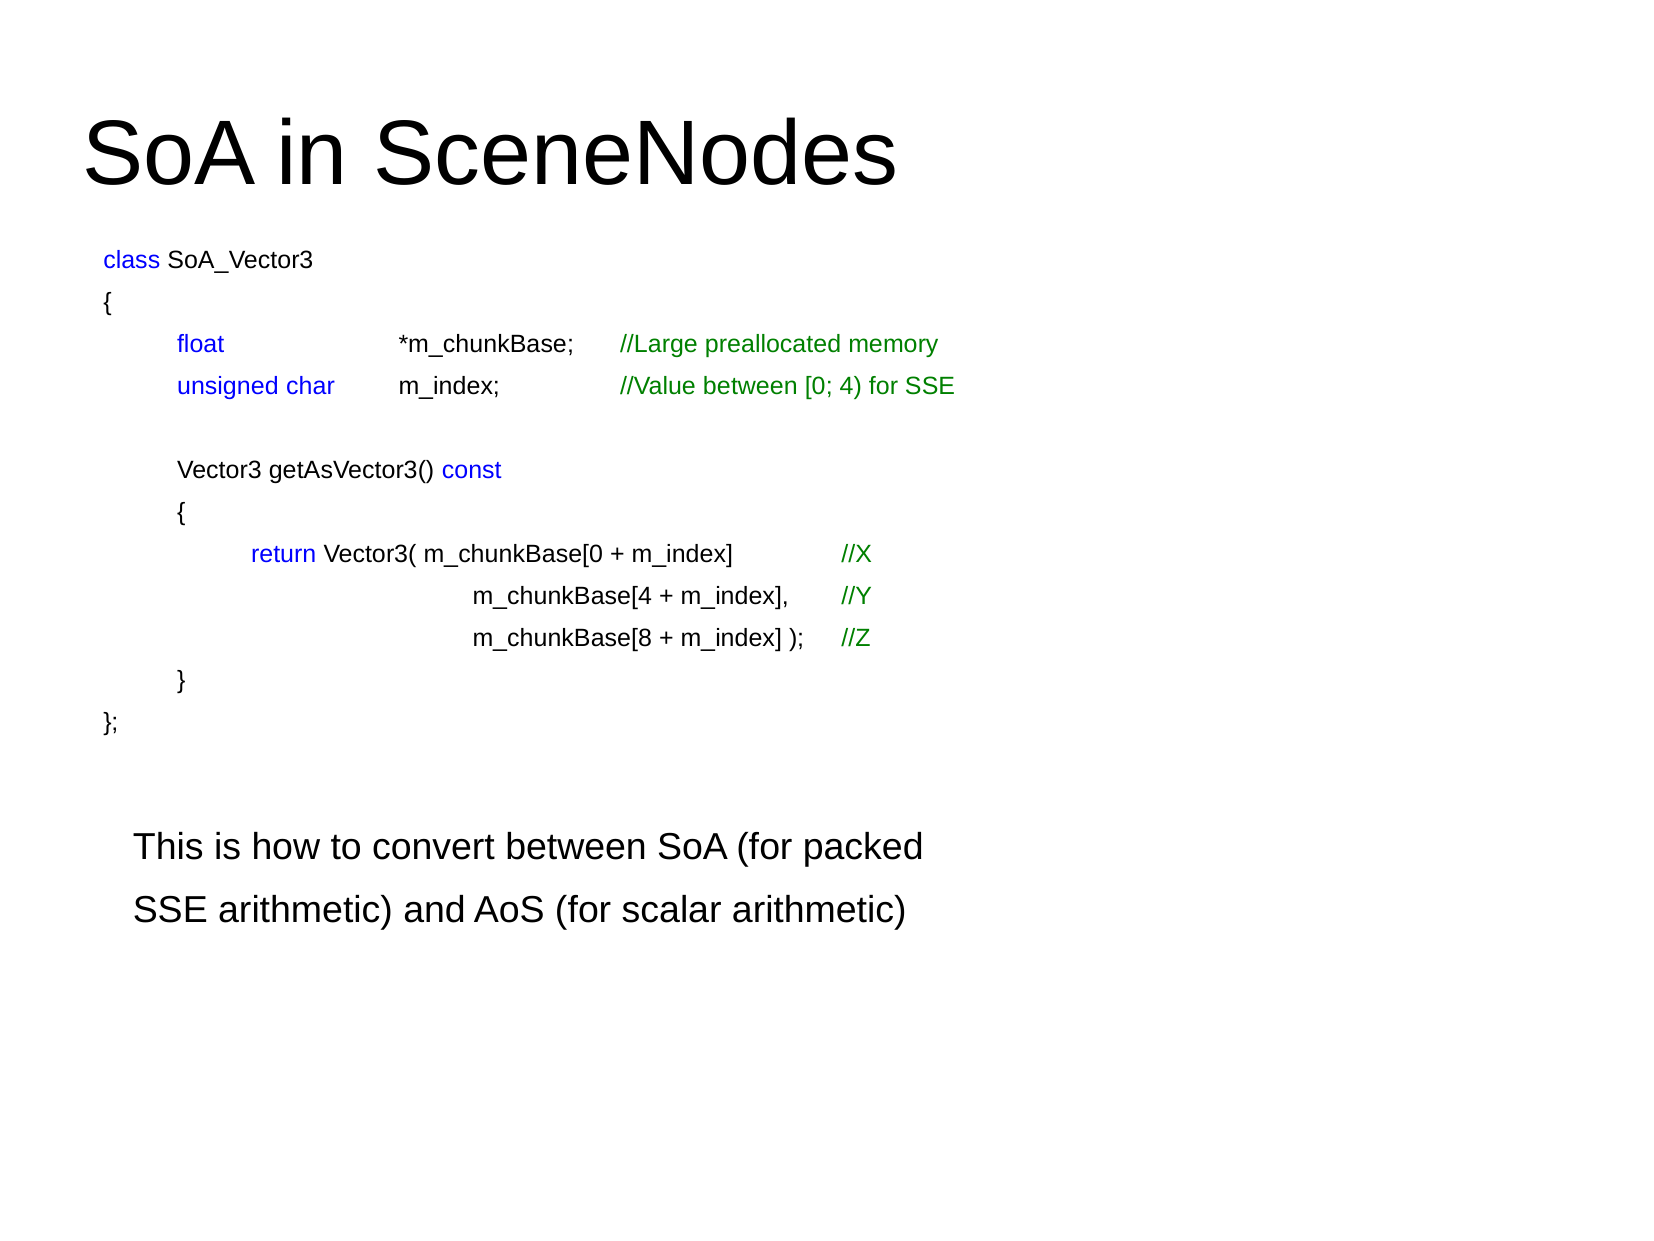

# SoA in SceneNodes
class SoA_Vector3
{
	float			*m_chunkBase;	//Large preallocated memory
	unsigned char	m_index;		//Value between [0; 4) for SSE
	Vector3 getAsVector3() const
	{
		return Vector3( m_chunkBase[0 + m_index]		//X
					m_chunkBase[4 + m_index],	//Y
					m_chunkBase[8 + m_index] );	//Z
	}
};
This is how to convert between SoA (for packed SSE arithmetic) and AoS (for scalar arithmetic)